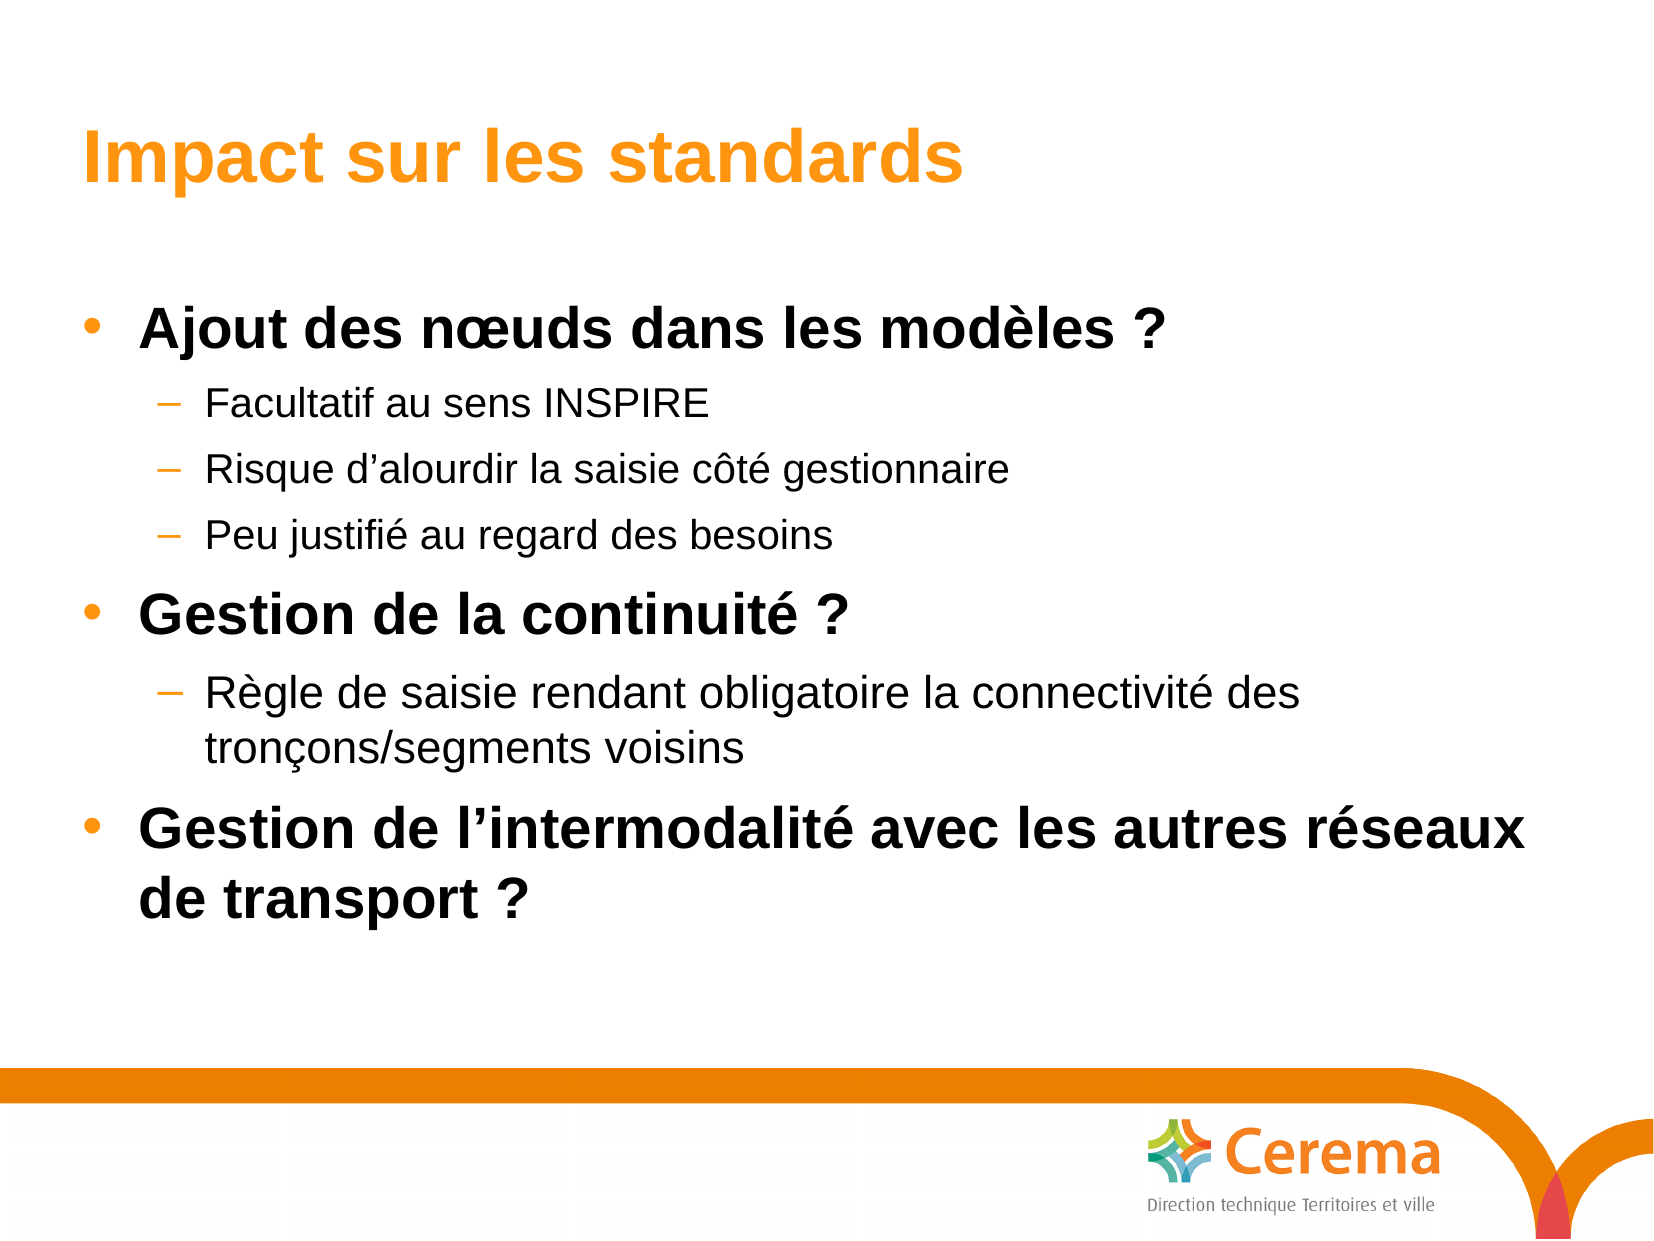

# Impact sur les standards
Ajout des nœuds dans les modèles ?
Facultatif au sens INSPIRE
Risque d’alourdir la saisie côté gestionnaire
Peu justifié au regard des besoins
Gestion de la continuité ?
Règle de saisie rendant obligatoire la connectivité des tronçons/segments voisins
Gestion de l’intermodalité avec les autres réseaux de transport ?